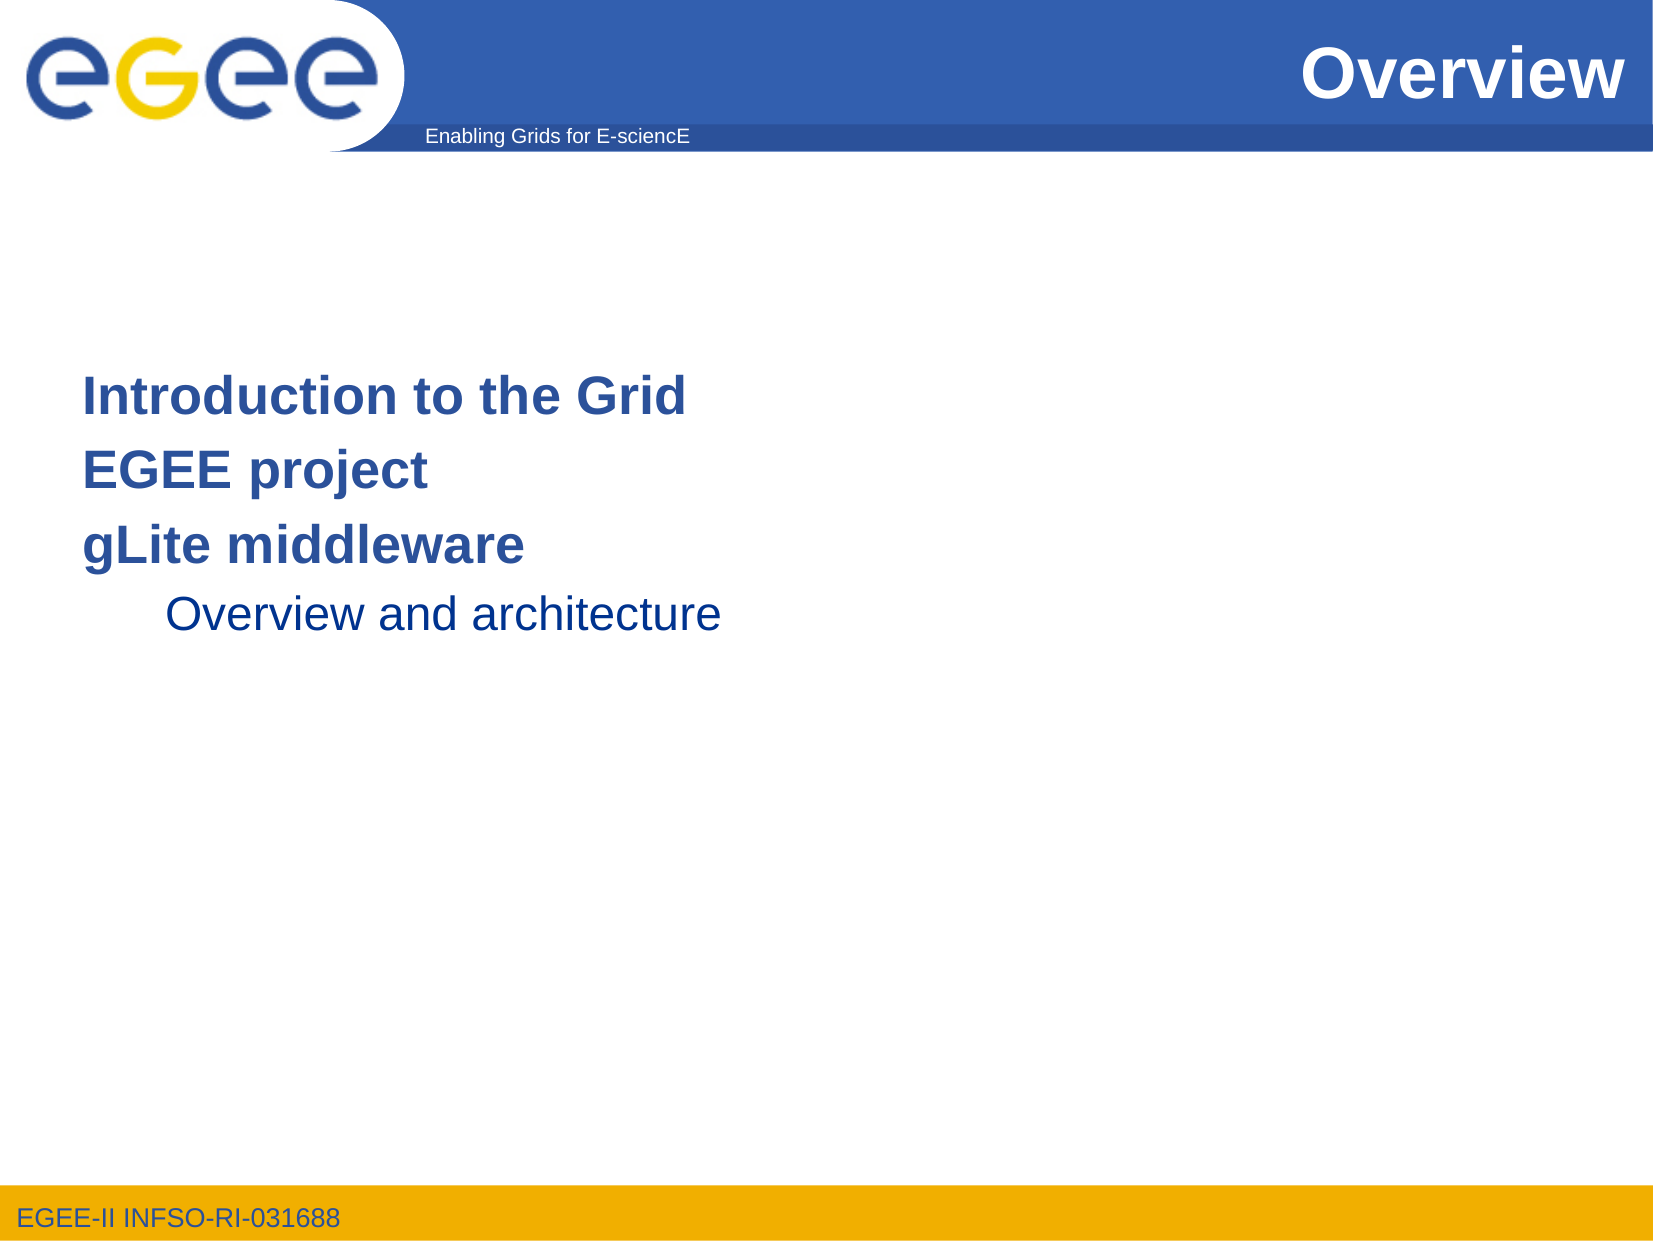

# Overview
Introduction to the Grid
EGEE project
gLite middleware
Overview and architecture